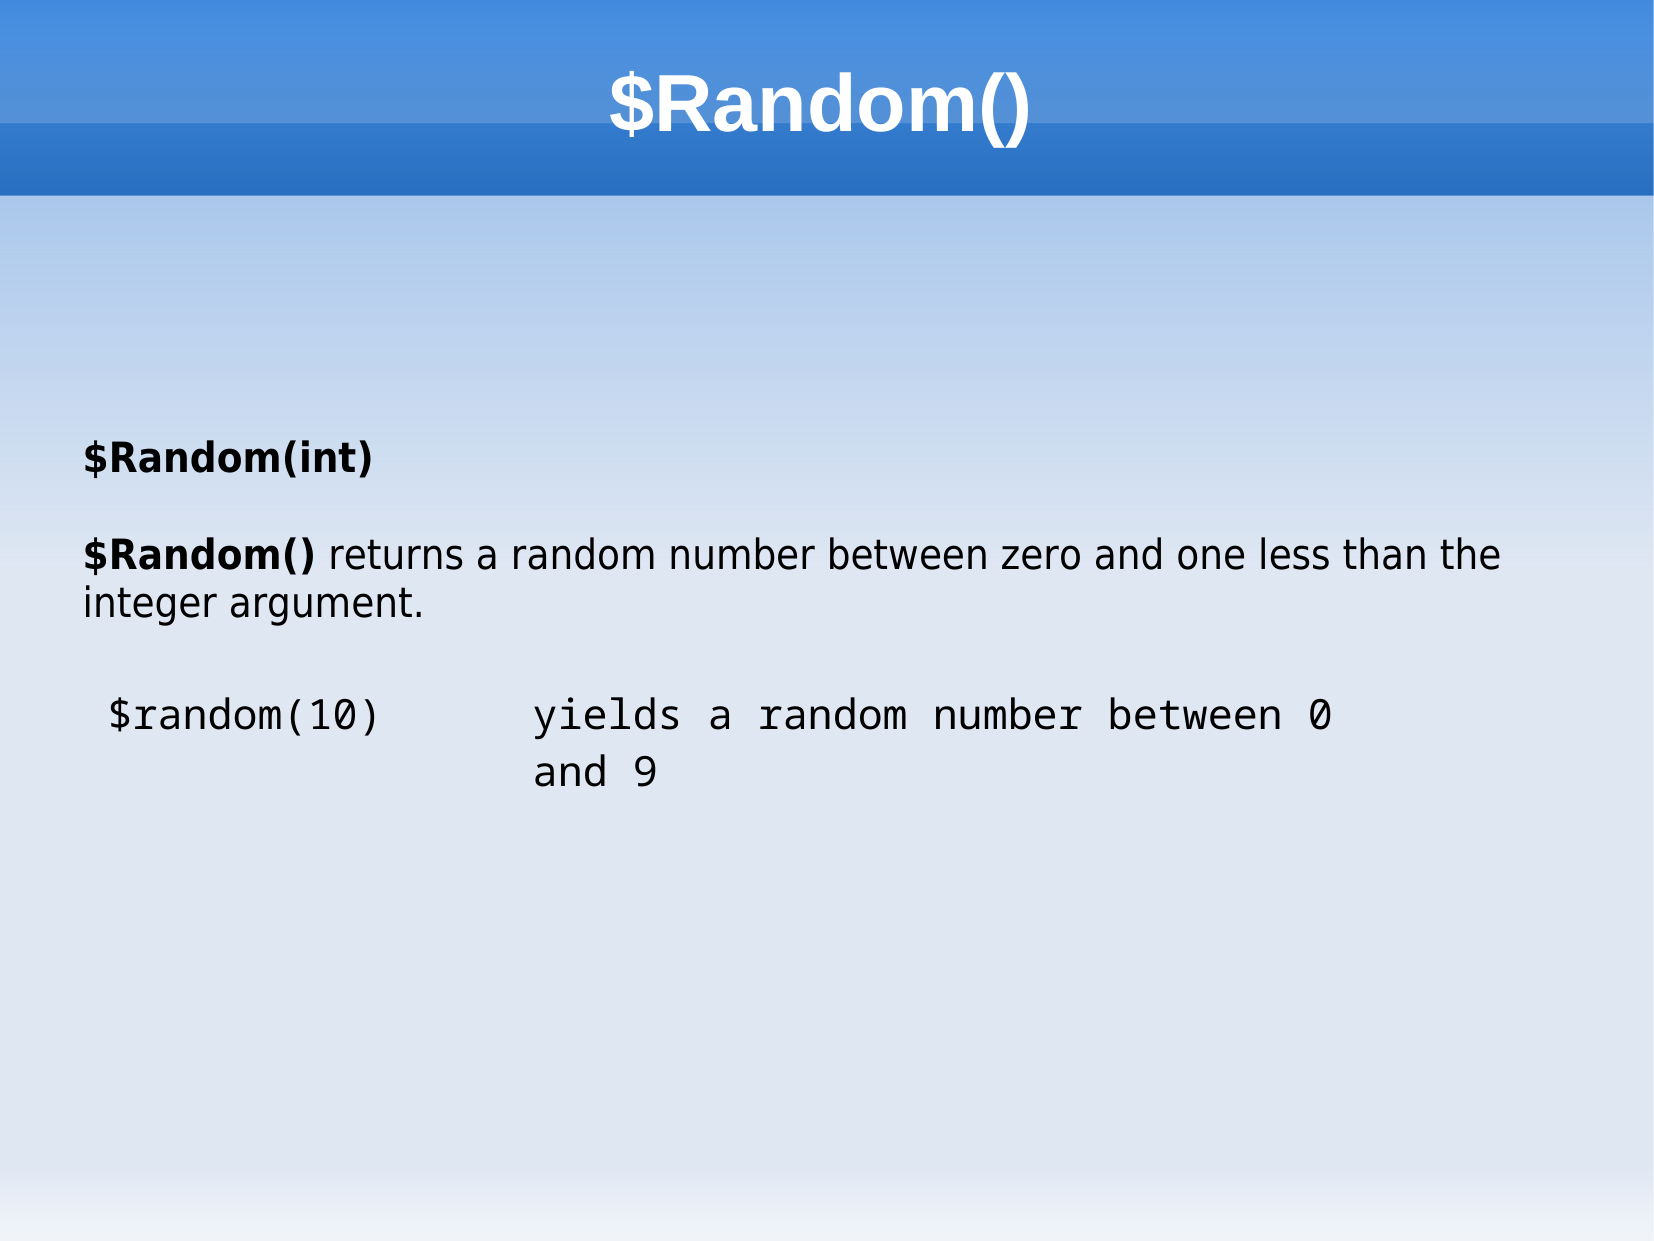

# $Random()
$Random(int)
$Random() returns a random number between zero and one less than the integer argument.
 $random(10) yields a random number between 0
 and 9